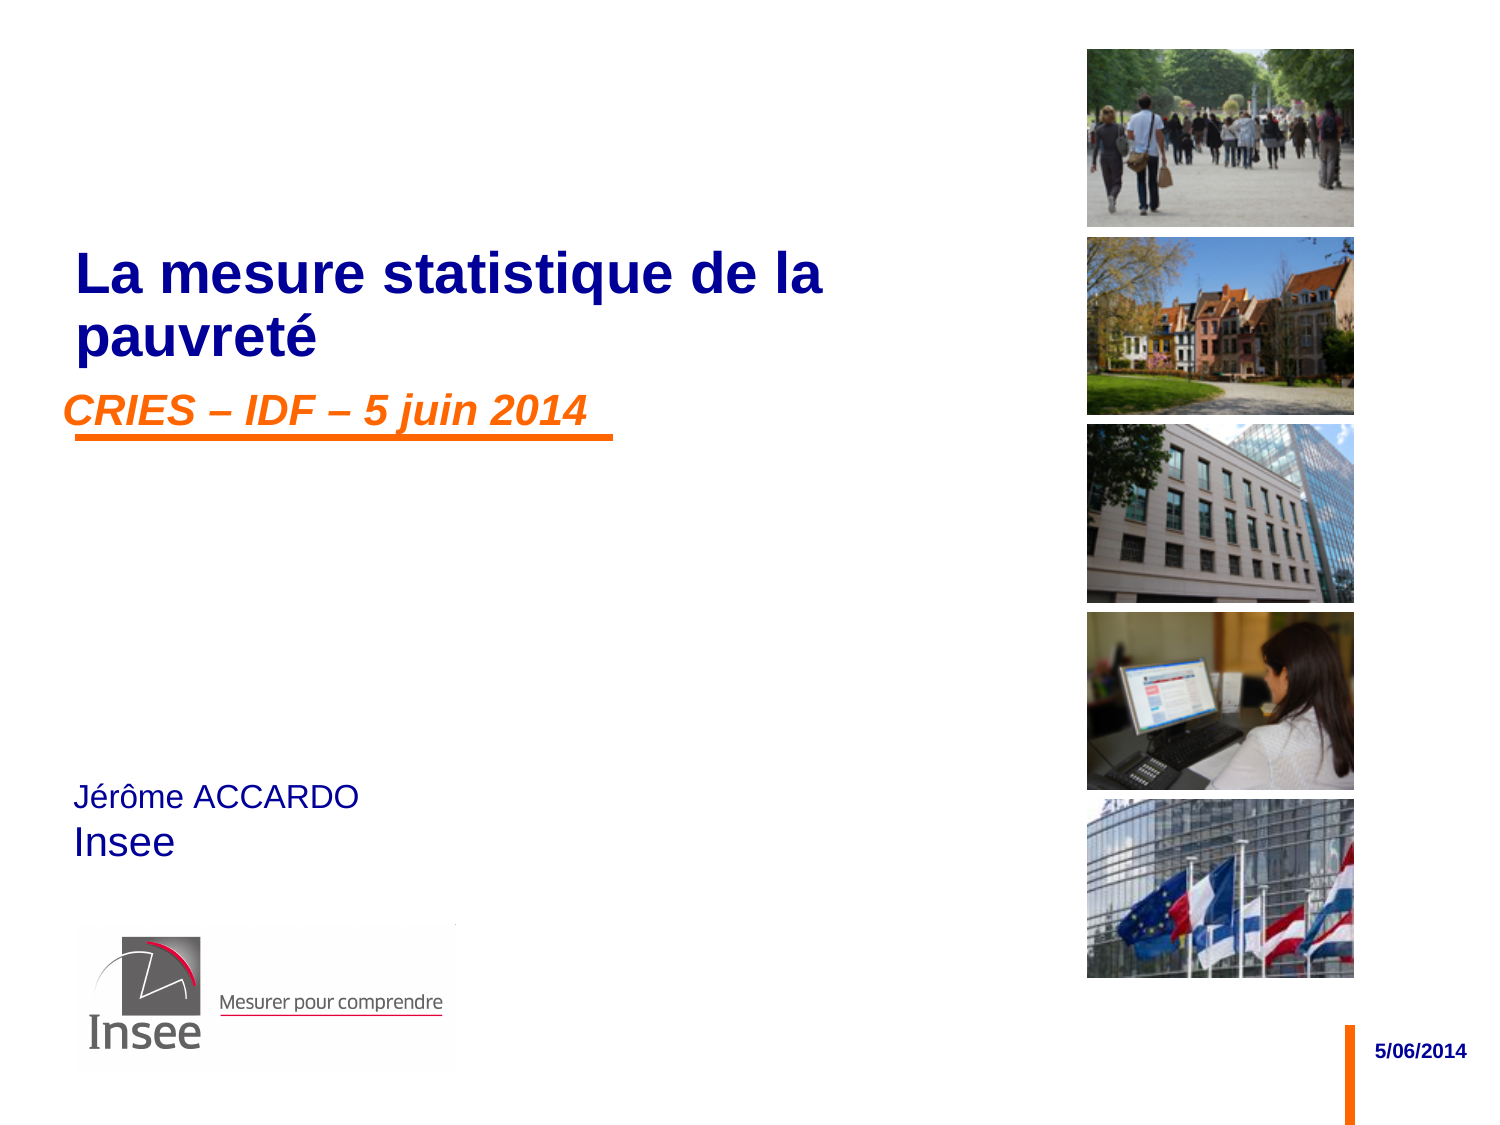

# La mesure statistique de la pauvreté
CRIES – IDF – 5 juin 2014
Date